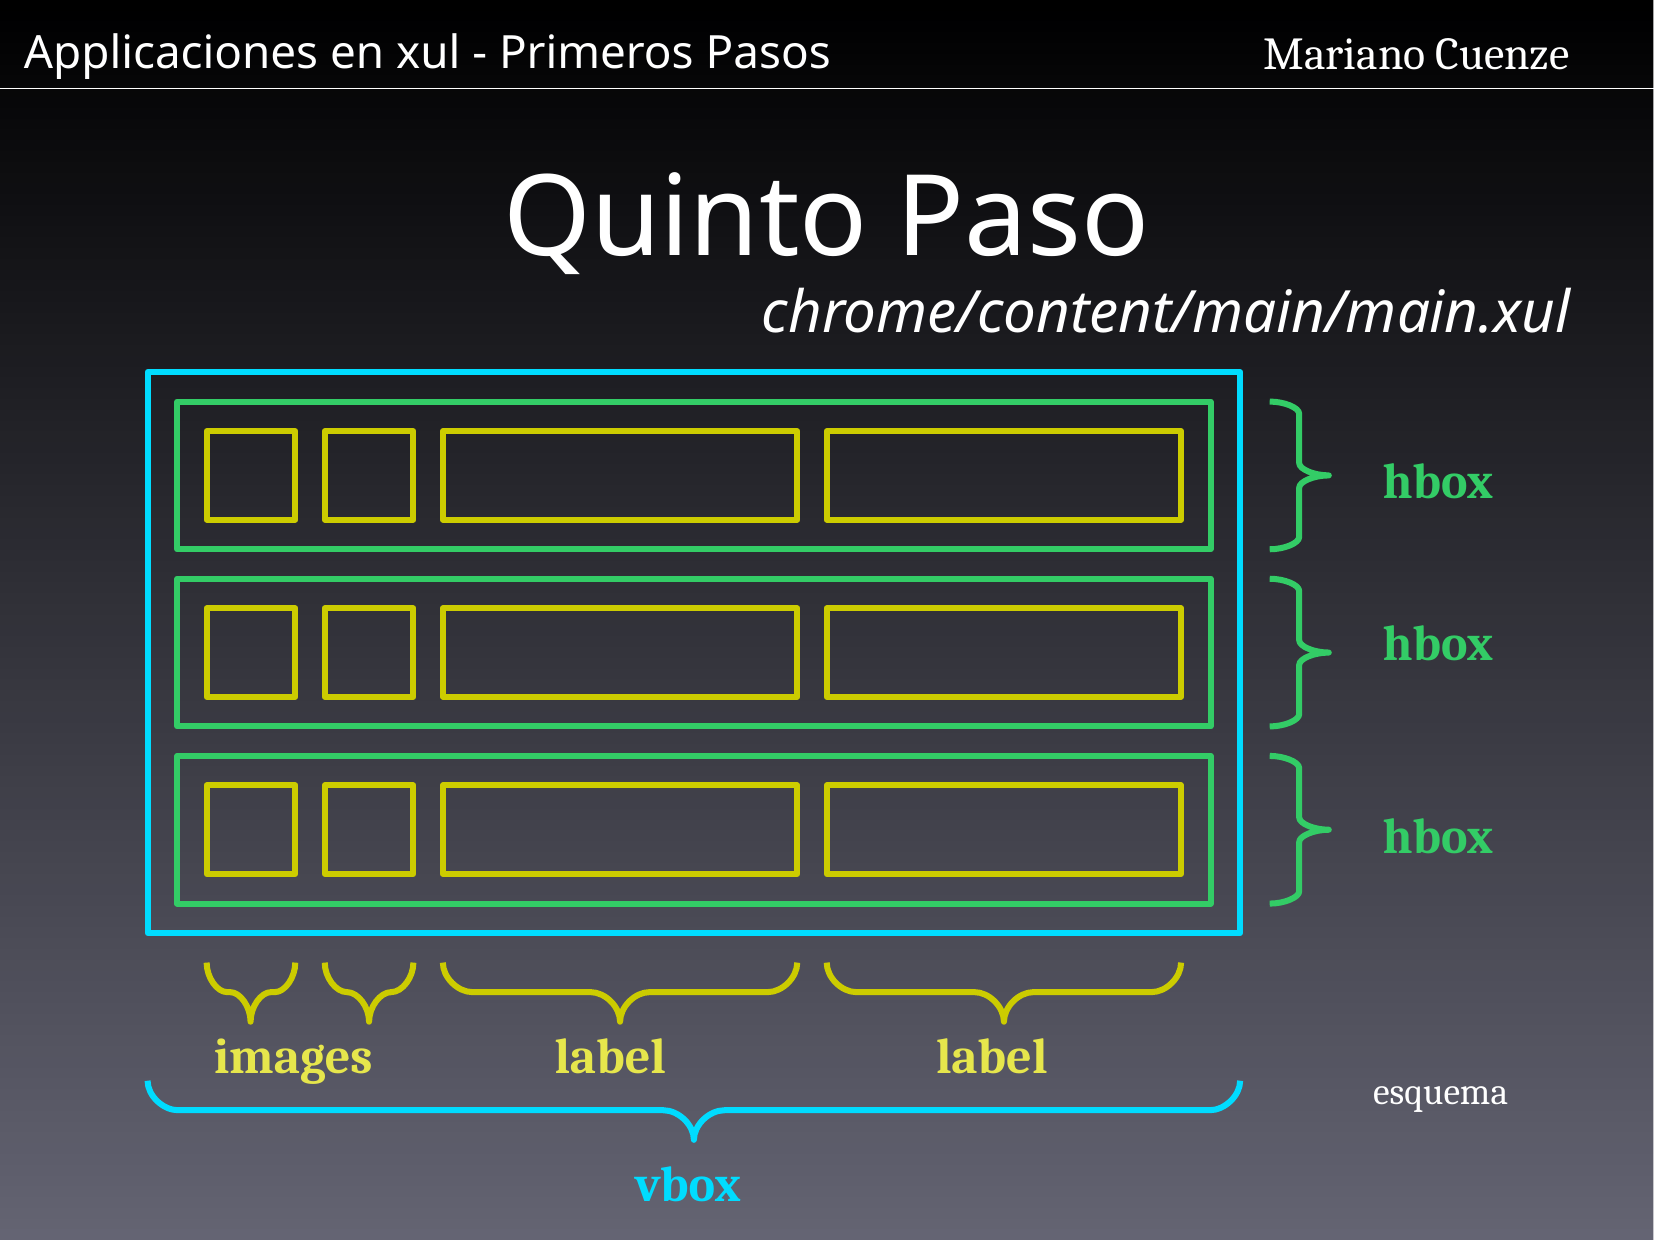

Applicaciones en xul - Primeros Pasos
Mariano Cuenze
# Quinto Paso
chrome/content/main/main.xul
hbox
hbox
hbox
images
label
label
esquema
vbox